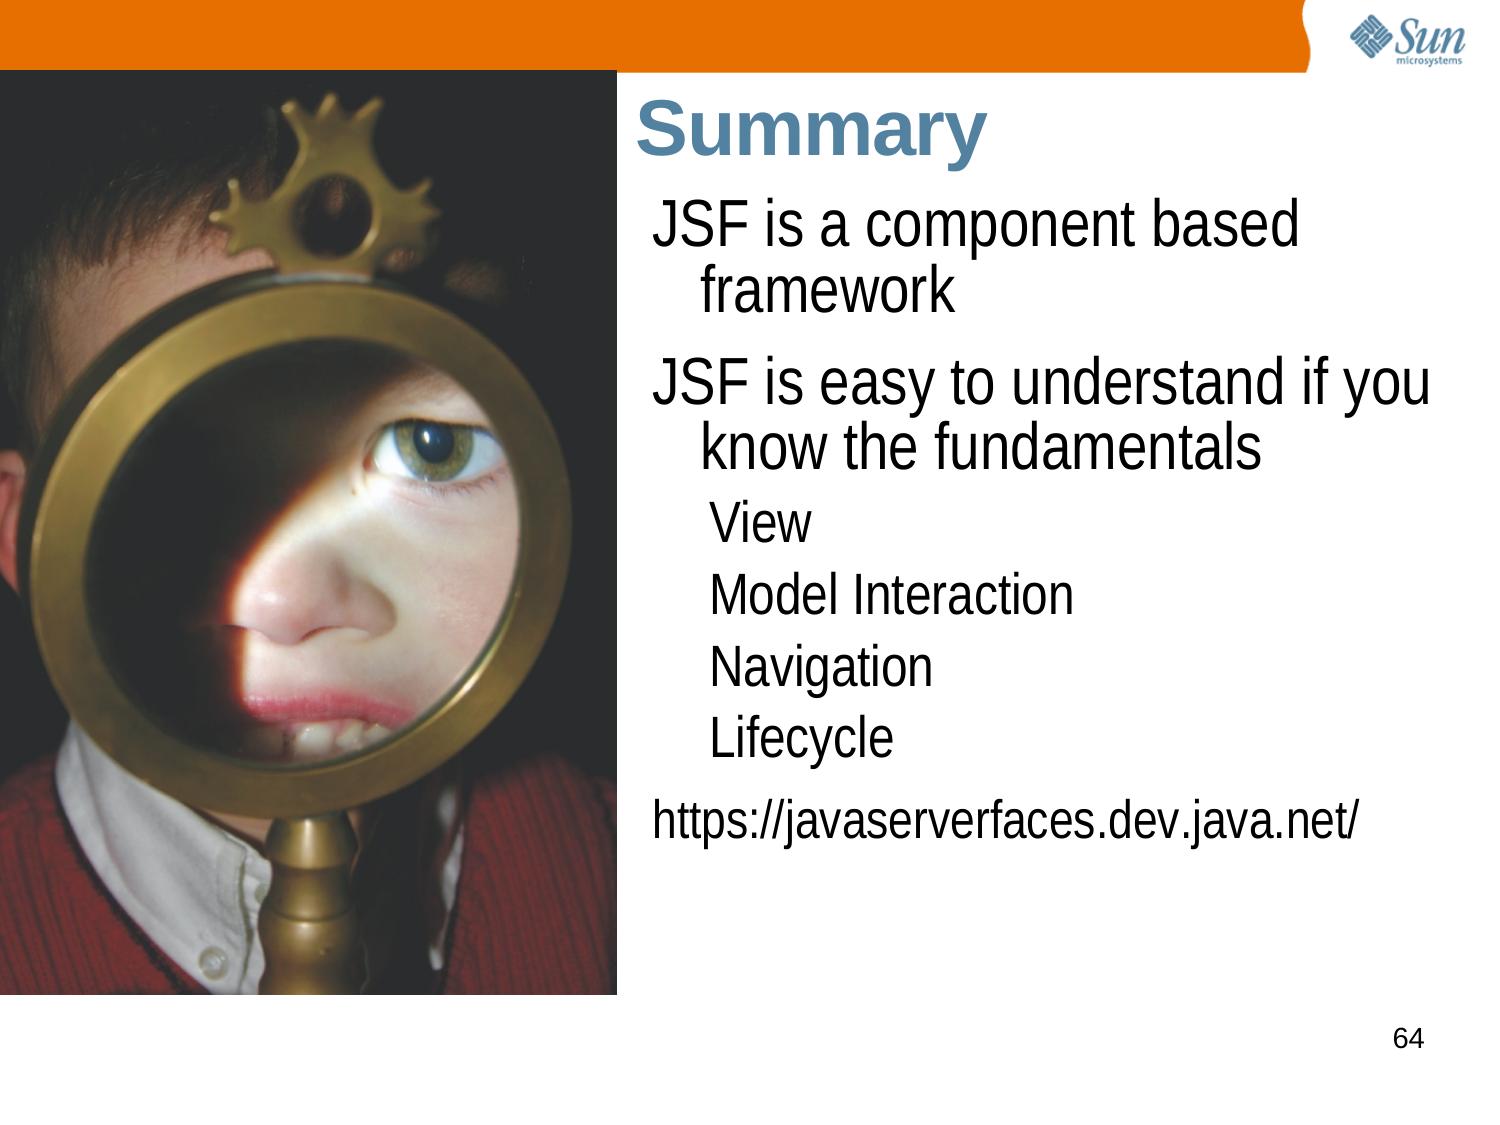

# Summary
JSF is a component based framework
JSF is easy to understand if you know the fundamentals
View
Model Interaction
Navigation
Lifecycle
https://javaserverfaces.dev.java.net/
The Best of Both Worlds
64